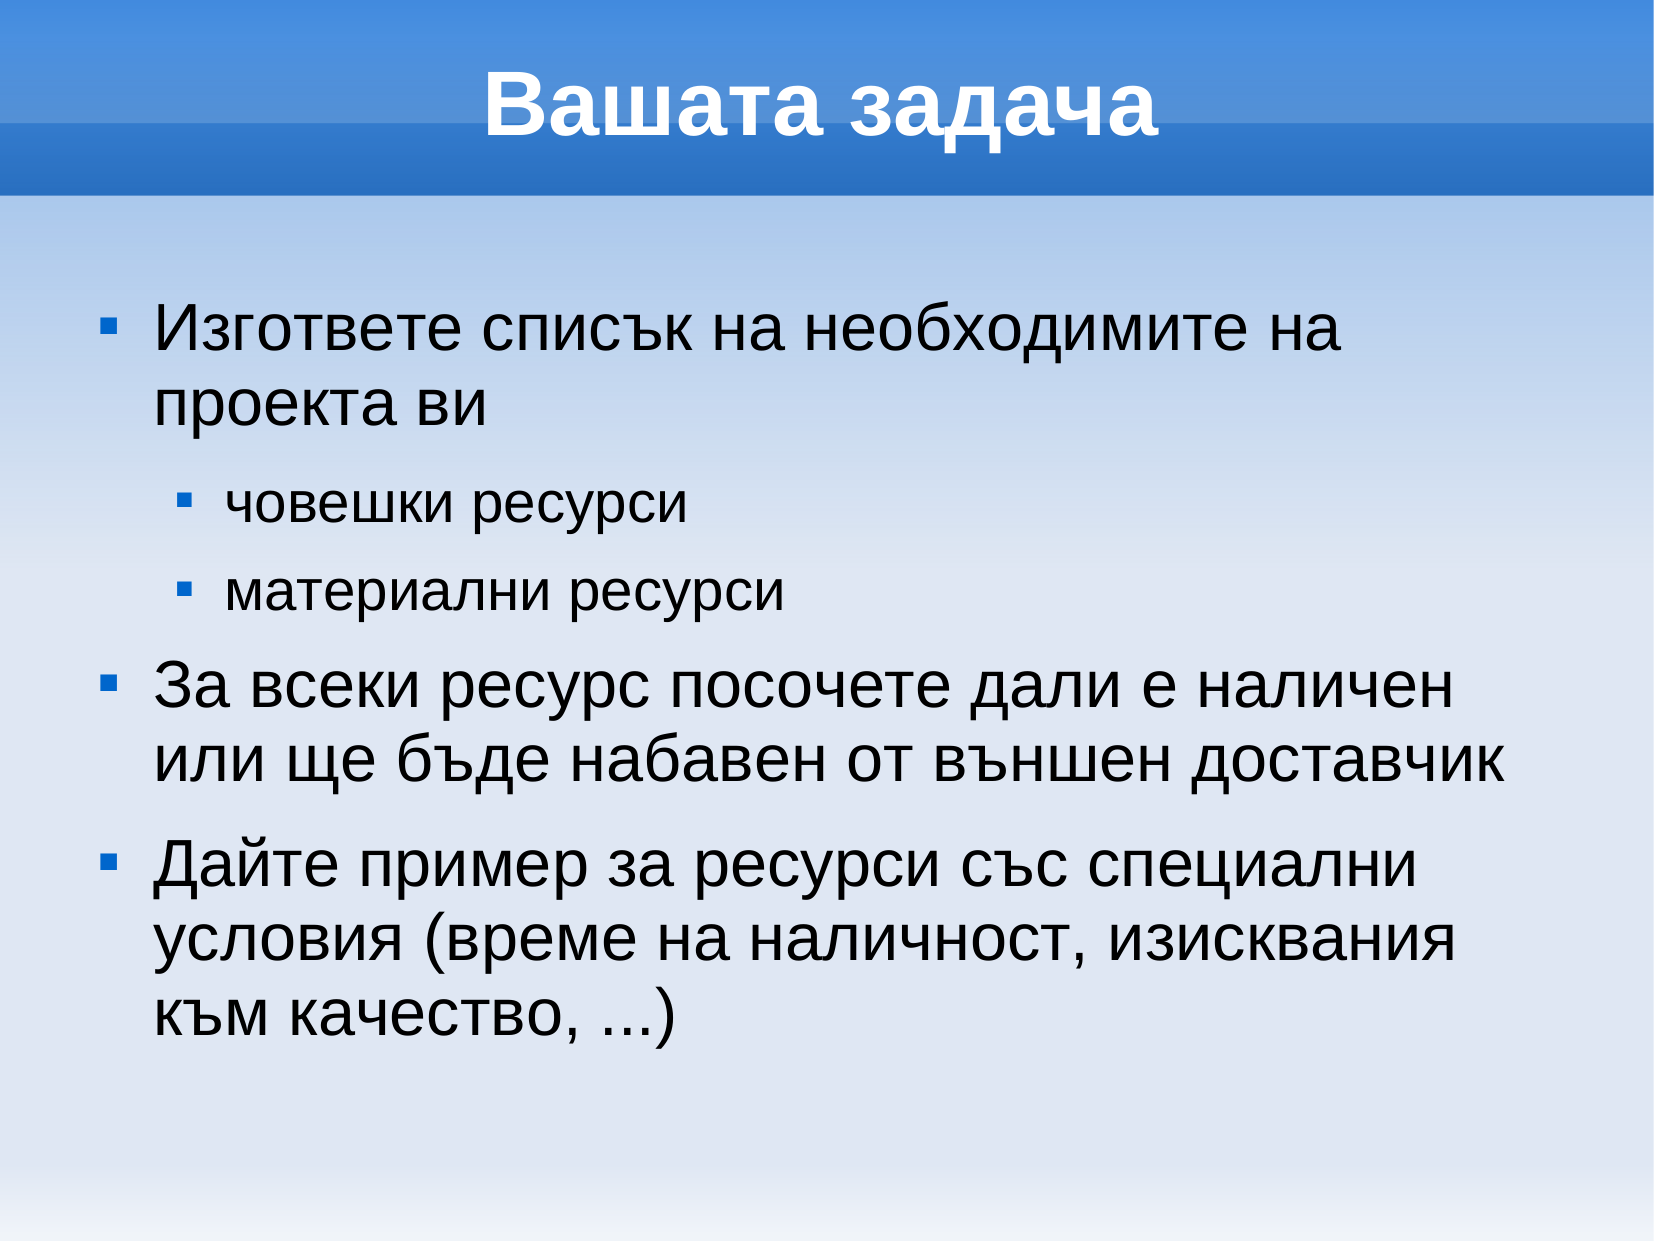

# Вашата задача
Изгответе списък на необходимите на проекта ви
човешки ресурси
материални ресурси
За всеки ресурс посочете дали е наличен или ще бъде набавен от външен доставчик
Дайте пример за ресурси със специални условия (време на наличност, изисквания към качество, ...)